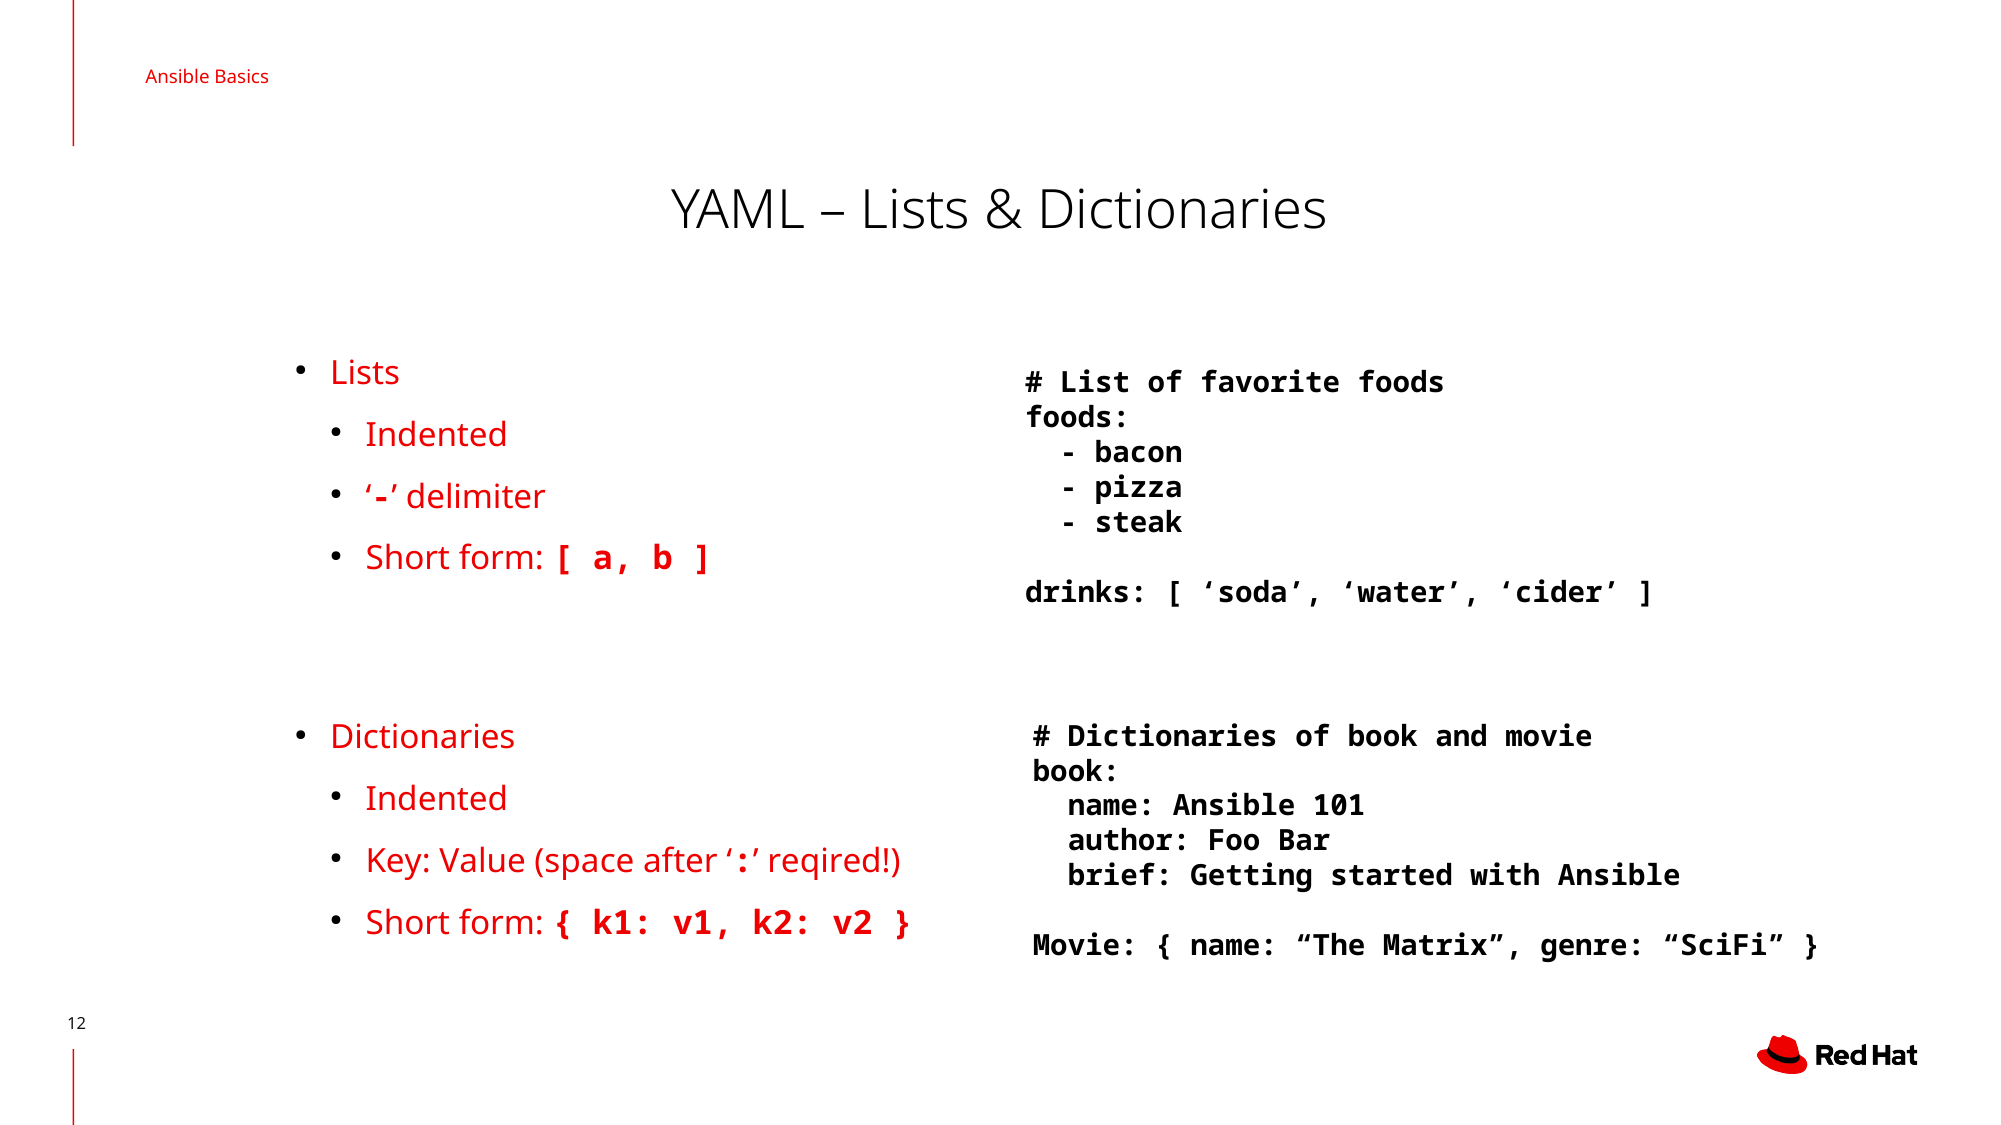

Ansible Basics
# YAML – Lists & Dictionaries
Lists
Indented
‘-’ delimiter
Short form: [ a, b ]
# List of favorite foods
foods:
 - bacon
 - pizza
 - steak
drinks: [ ‘soda’, ‘water’, ‘cider’ ]
Dictionaries
Indented
Key: Value (space after ‘:’ reqired!)
Short form: { k1: v1, k2: v2 }
# Dictionaries of book and movie
book:
 name: Ansible 101
 author: Foo Bar
 brief: Getting started with Ansible
Movie: { name: “The Matrix”, genre: “SciFi” }
12